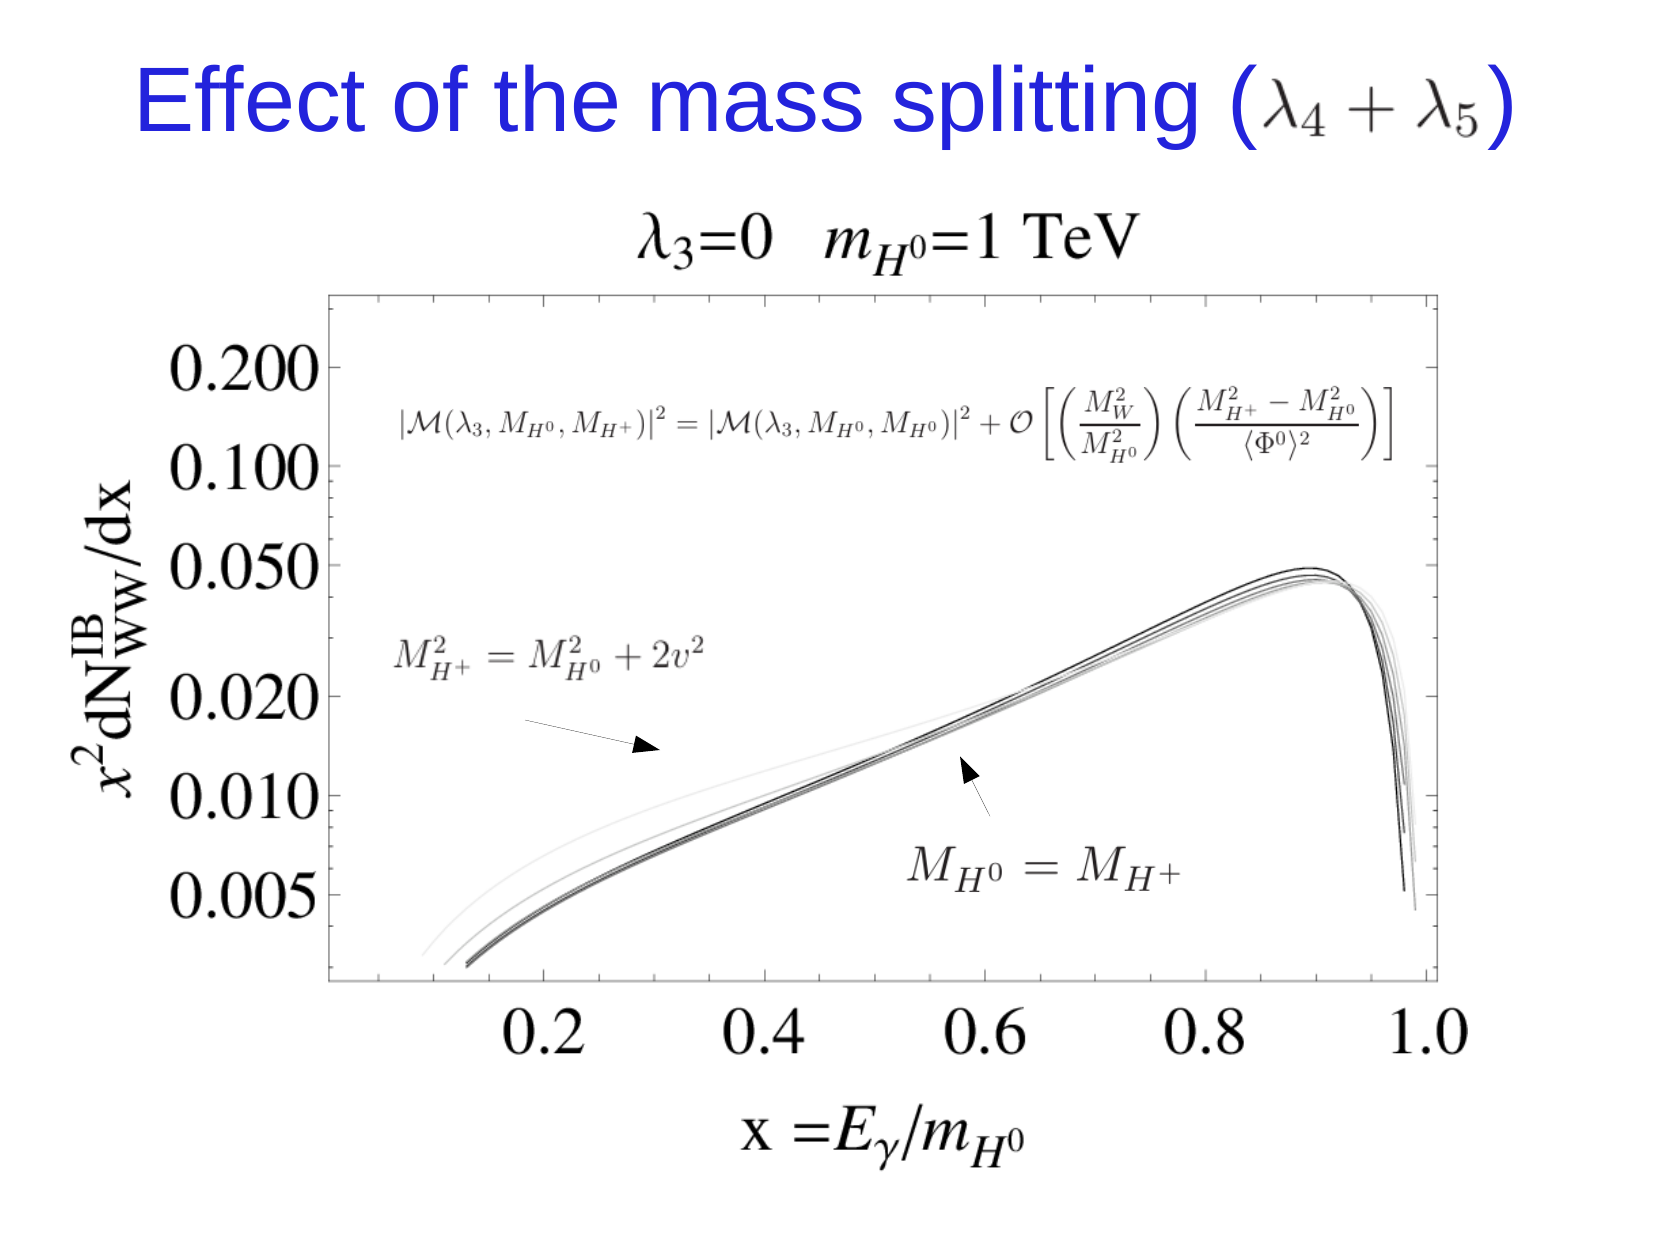

# Effect of the mass splitting ( )